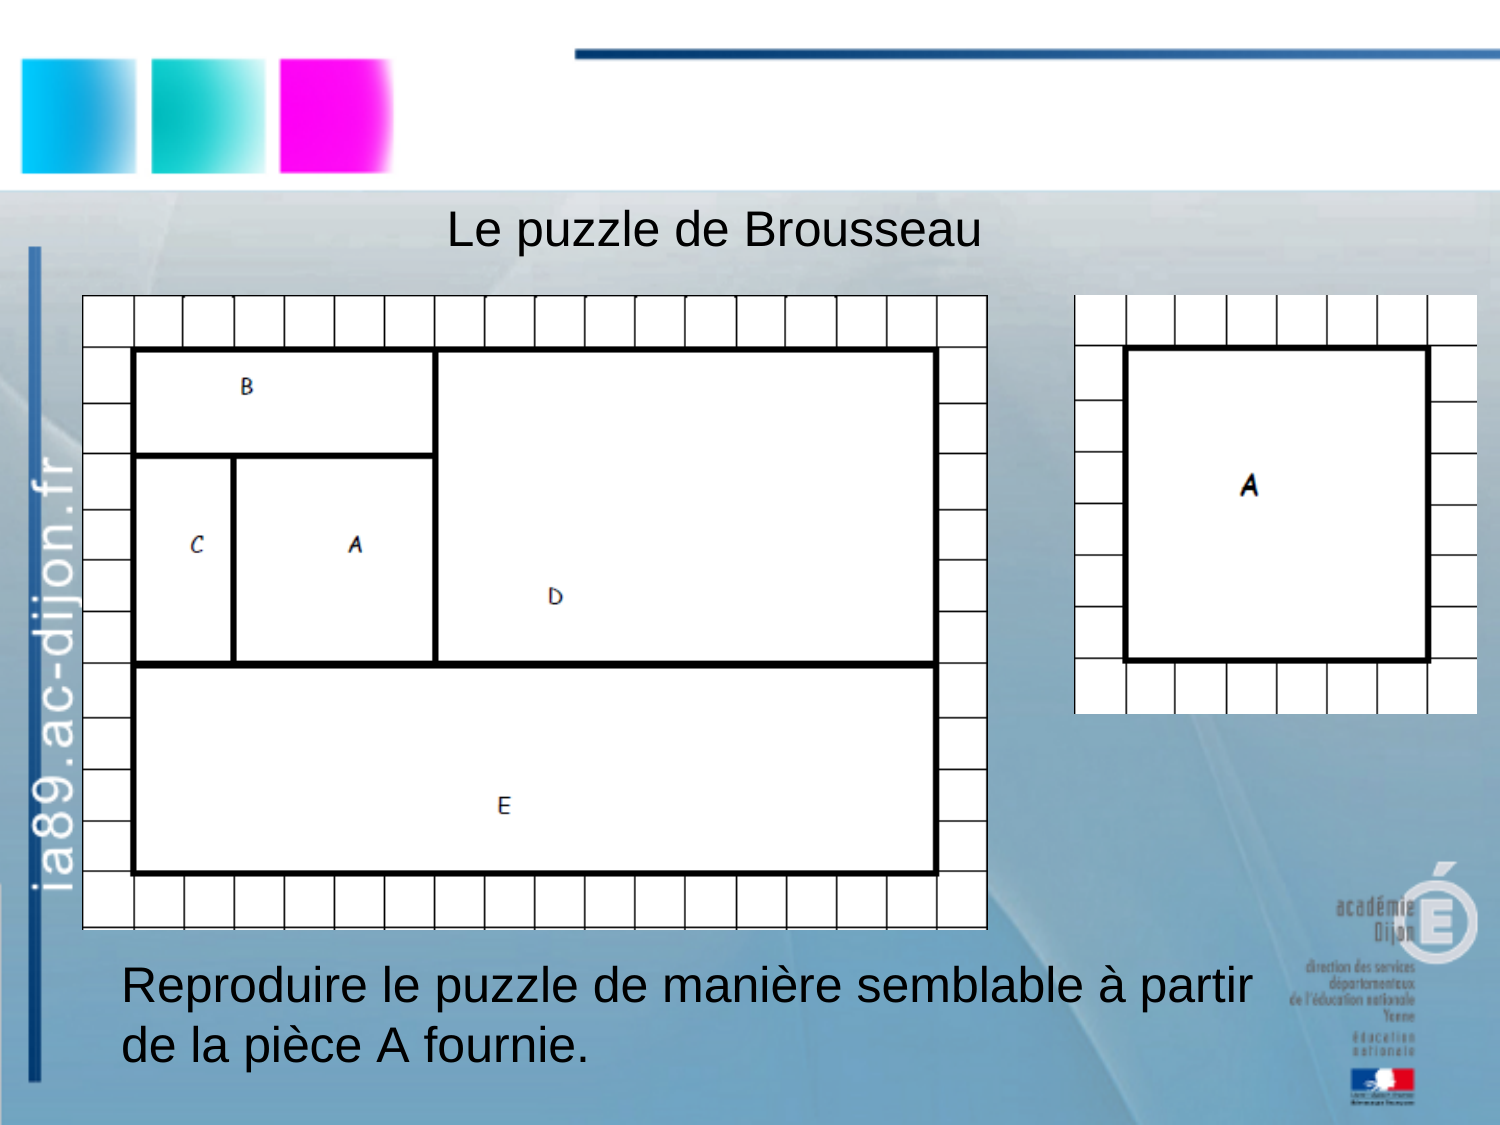

Le puzzle de Brousseau
Reproduire le puzzle de manière semblable à partir de la pièce A fournie.